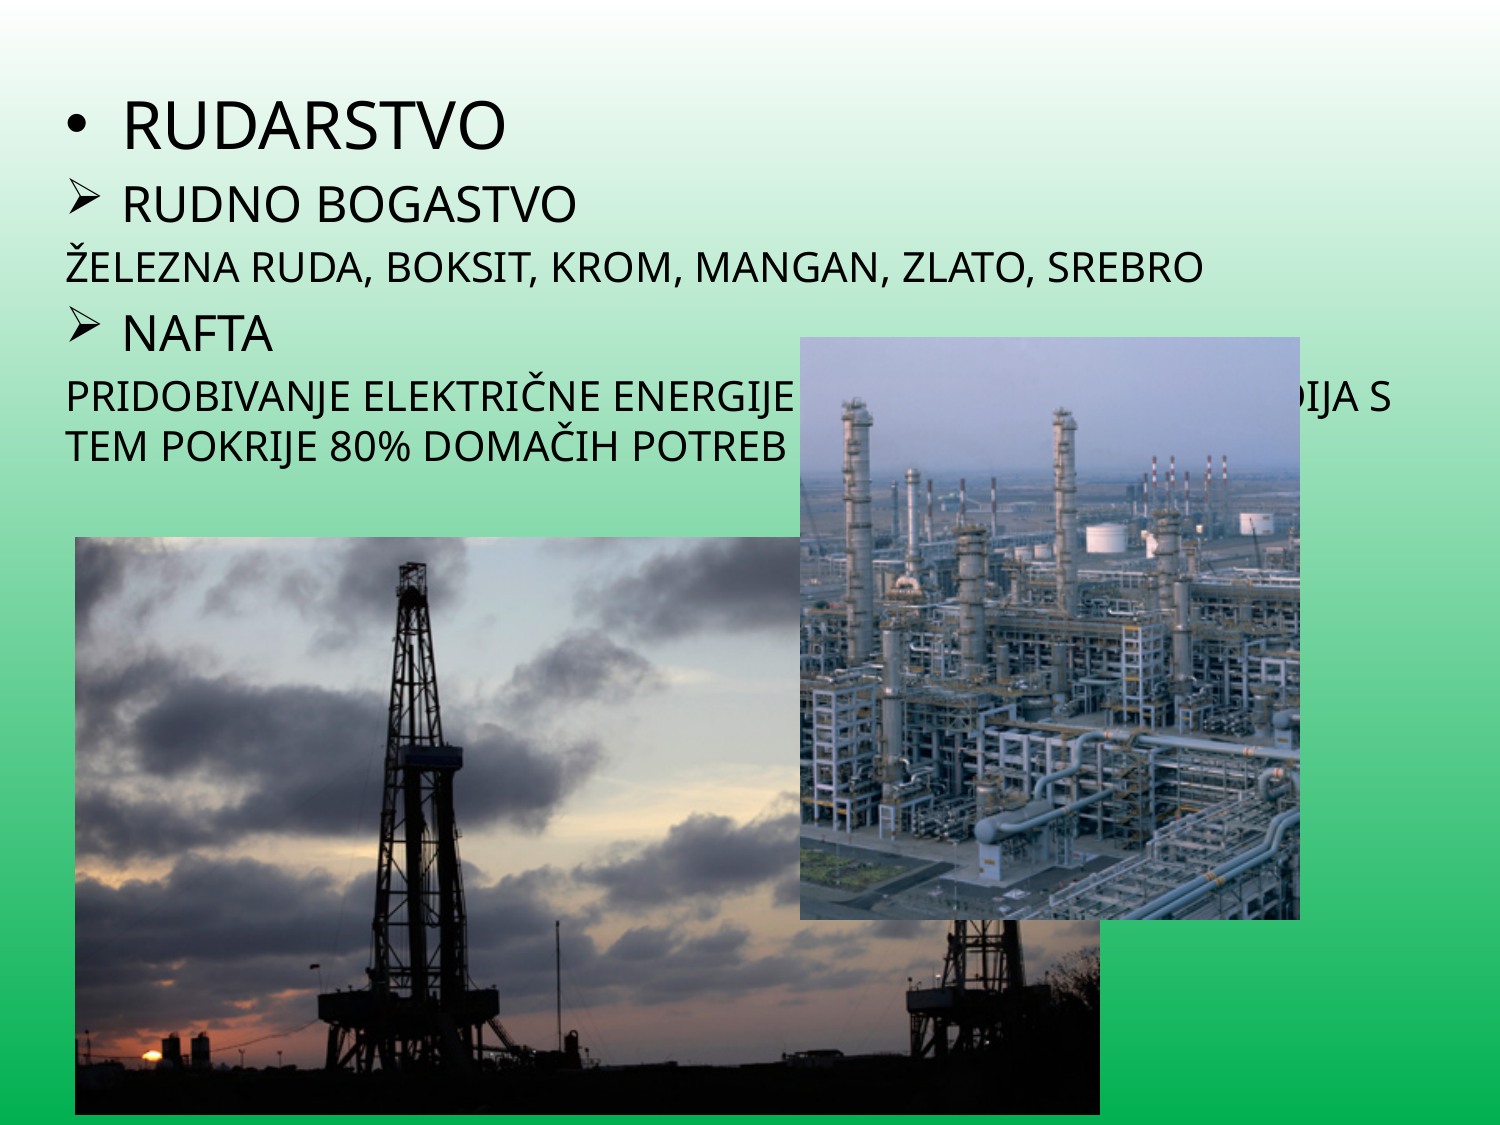

# RUDARSTVO
RUDNO BOGASTVO
ŽELEZNA RUDA, BOKSIT, KROM, MANGAN, ZLATO, SREBRO
NAFTA
PRIDOBIVANJE ELEKTRIČNE ENERGIJE – PREMOG IN NAFTA; INDIJA S TEM POKRIJE 80% DOMAČIH POTREB